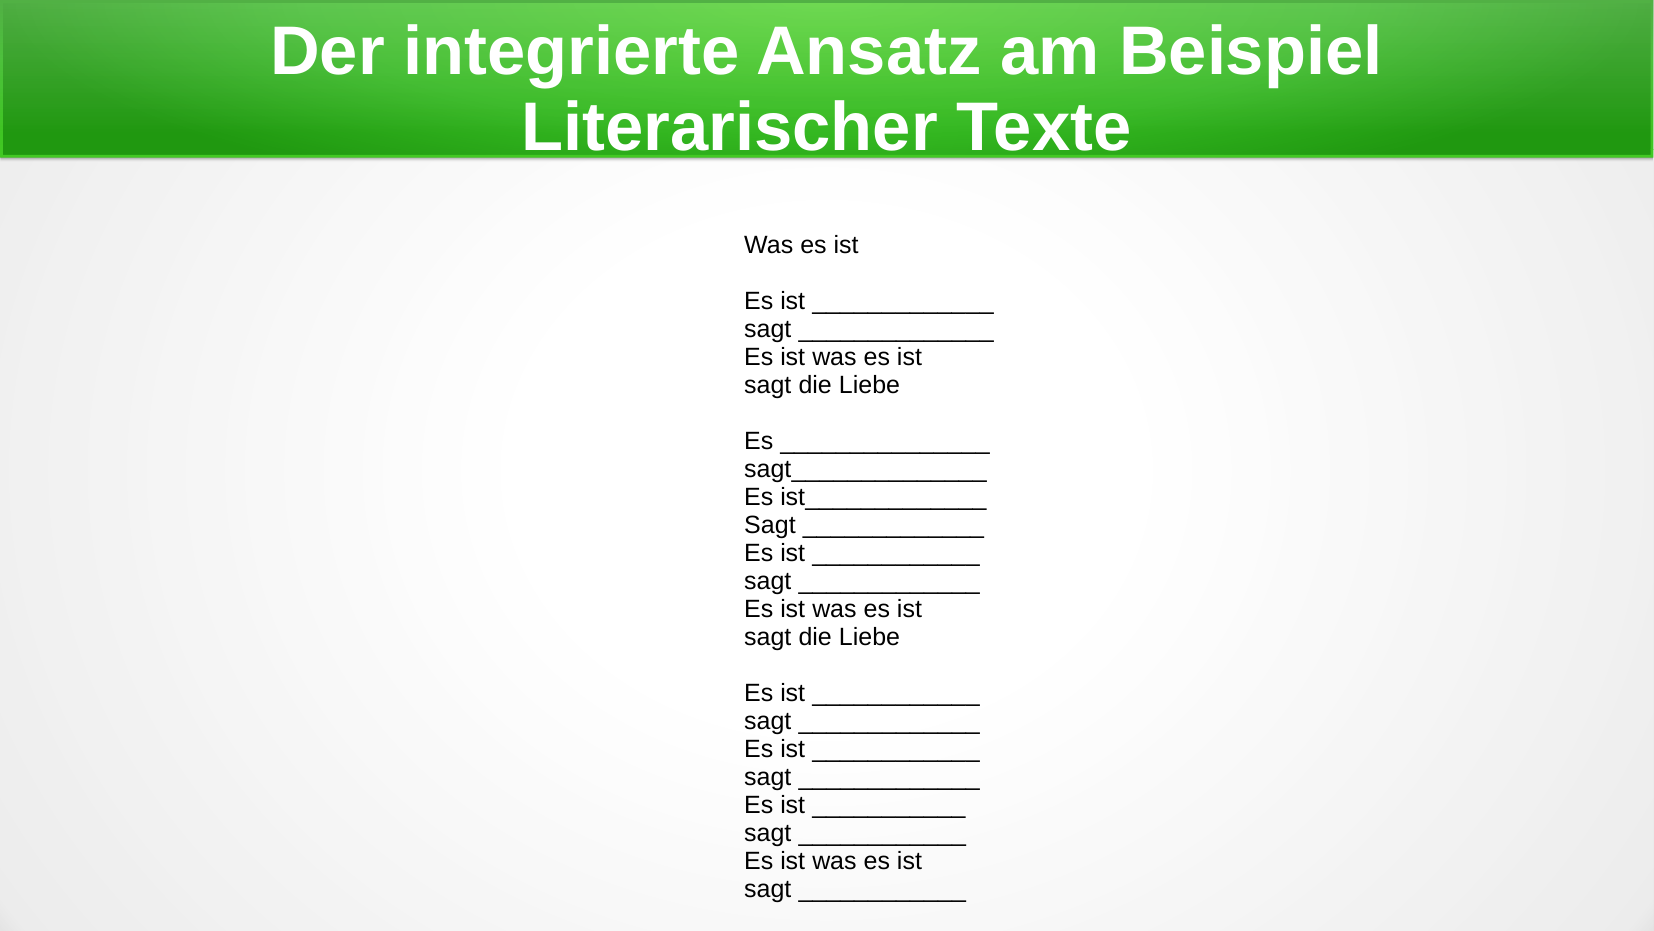

# Der integrierte Ansatz am Beispiel Literarischer Texte
Was es ist
Es ist _____________
sagt ______________
Es ist was es ist
sagt die Liebe
Es _______________
sagt______________
Es ist_____________
Sagt _____________
Es ist ____________
sagt _____________
Es ist was es ist
sagt die Liebe
Es ist ____________
sagt _____________
Es ist ____________
sagt _____________
Es ist ___________
sagt ____________
Es ist was es ist
sagt ____________